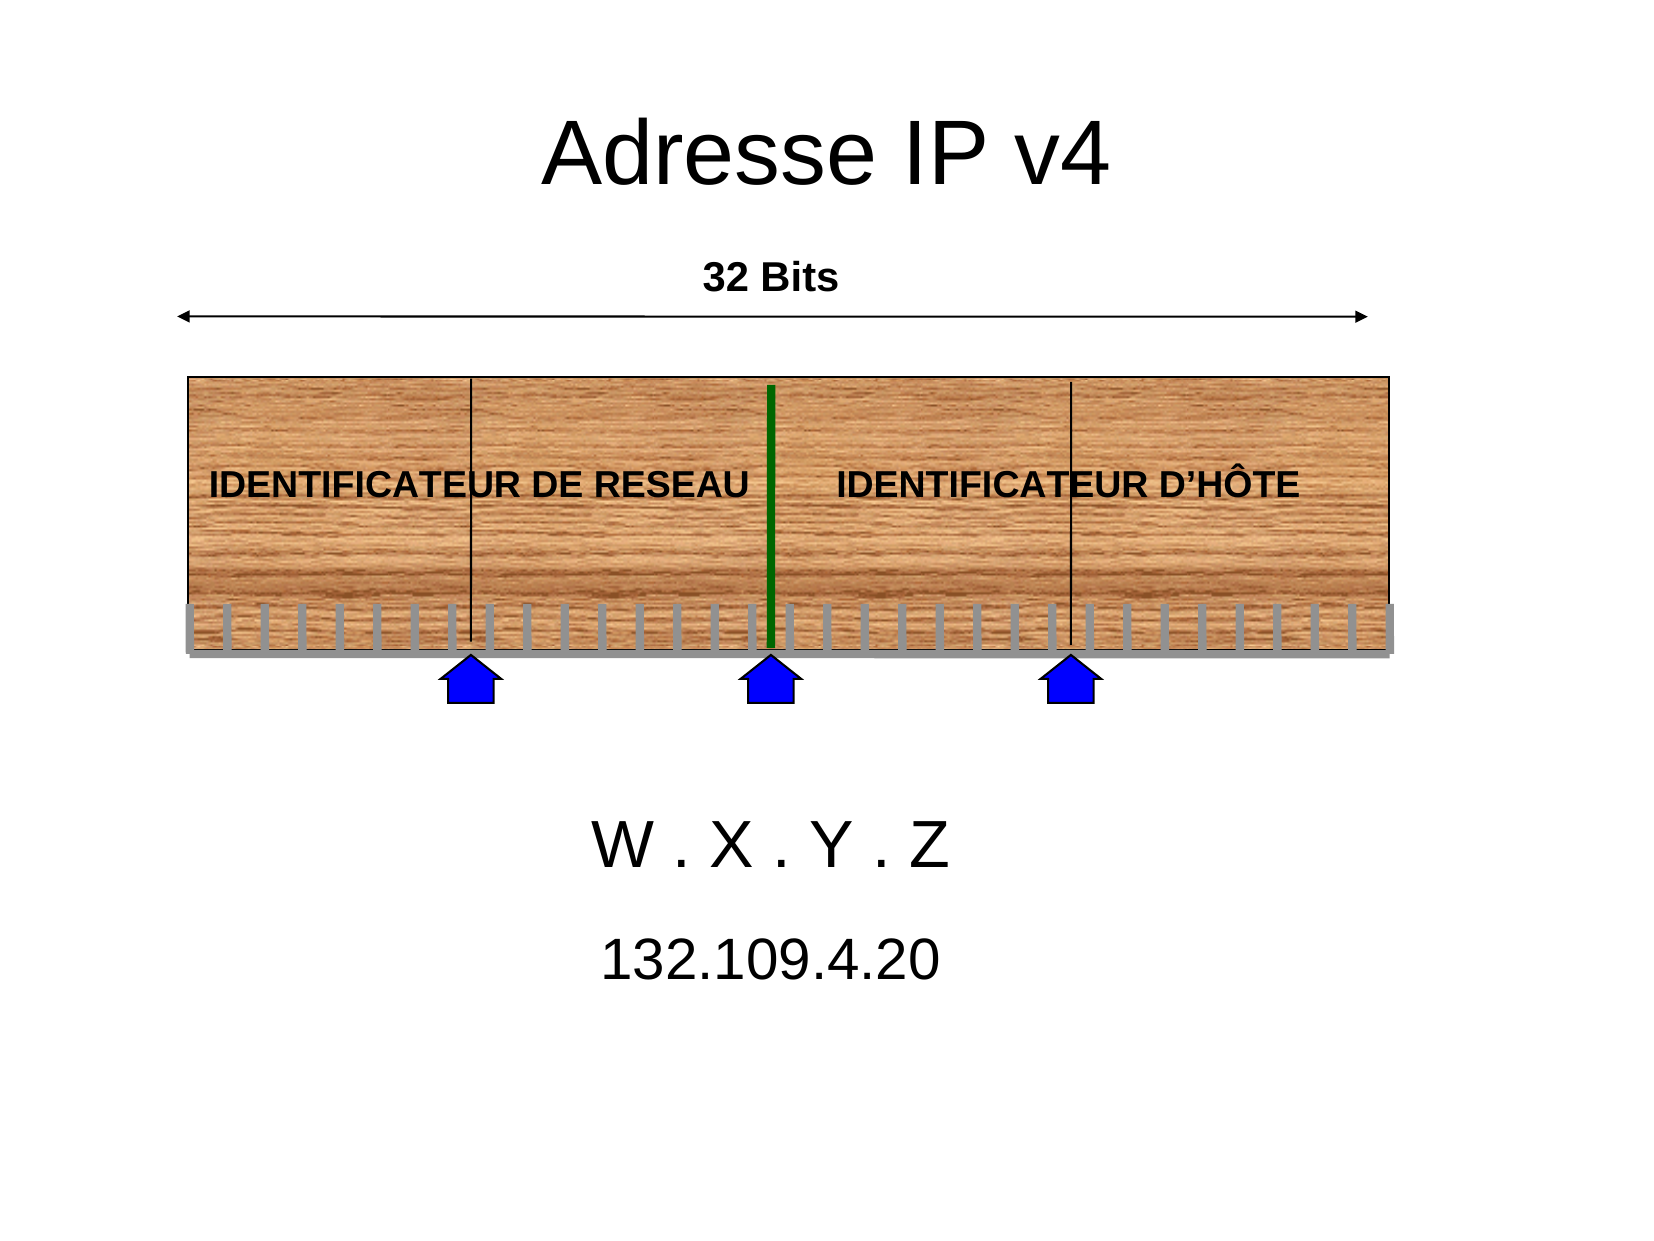

# Adresse IP v4
32 Bits
IDENTIFICATEUR DE RESEAU
IDENTIFICATEUR D’HÔTE
W . X . Y . Z
132.109.4.20